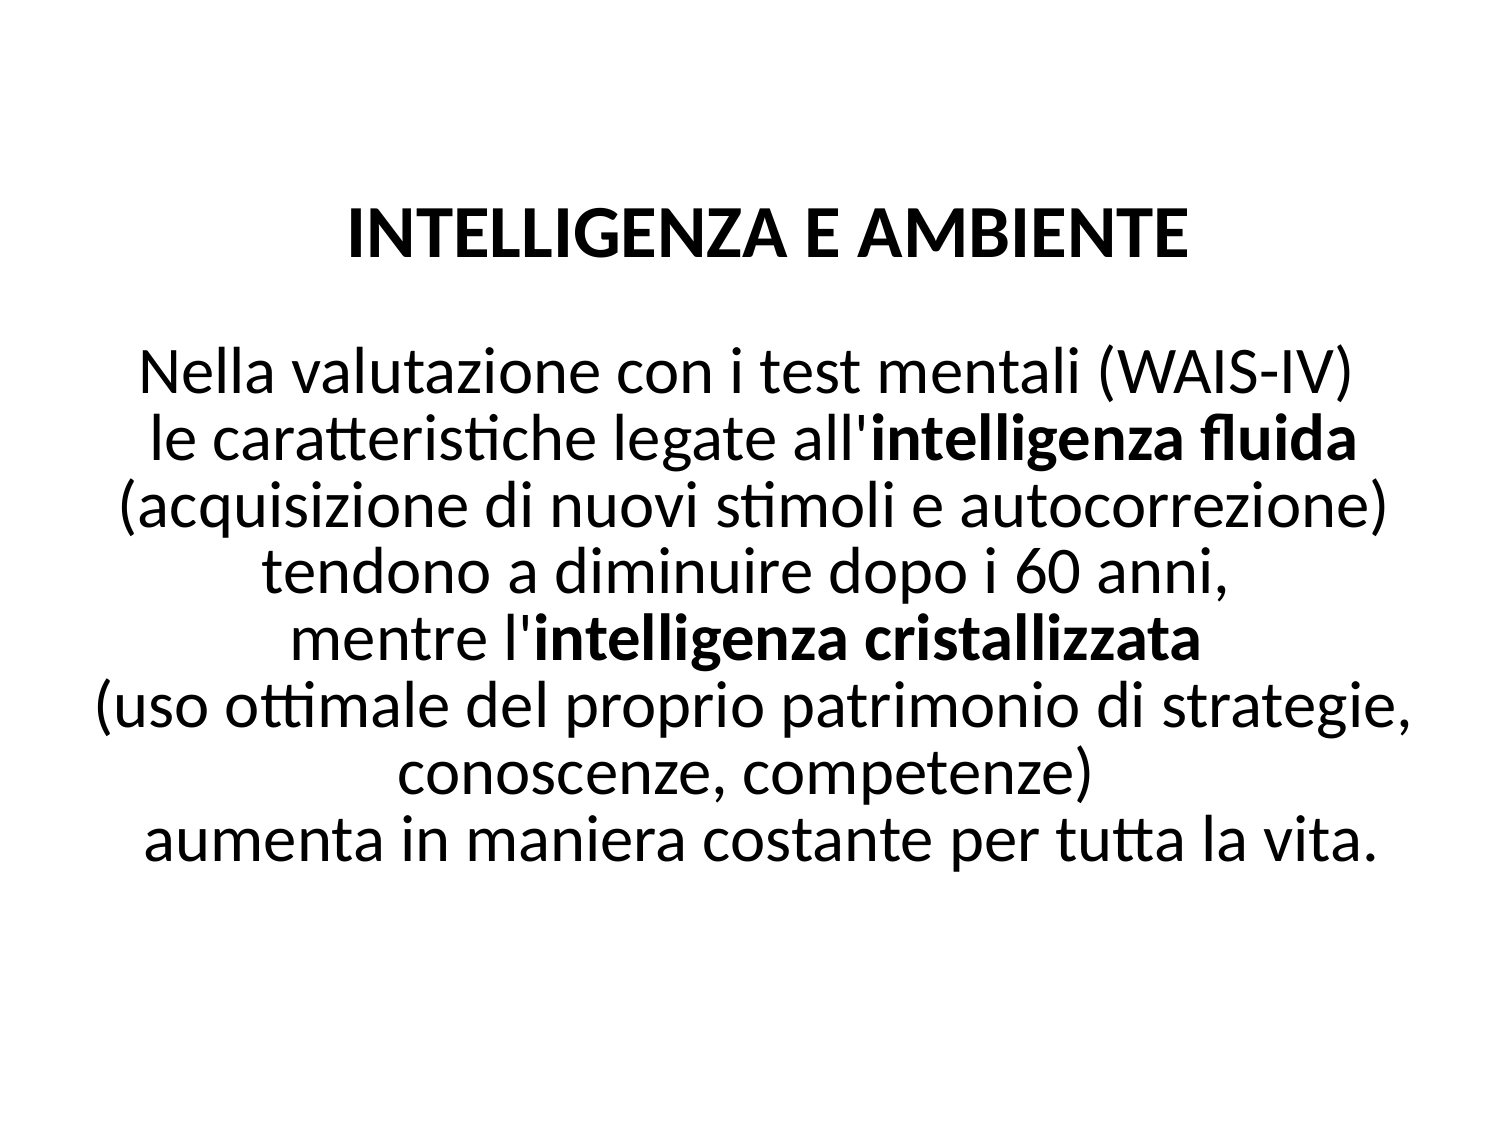

# INTELLIGENZA E AMBIENTE Nella valutazione con i test mentali (WAIS-IV) le caratteristiche legate all'intelligenza fluida (acquisizione di nuovi stimoli e autocorrezione) tendono a diminuire dopo i 60 anni, mentre l'intelligenza cristallizzata (uso ottimale del proprio patrimonio di strategie, conoscenze, competenze) aumenta in maniera costante per tutta la vita.